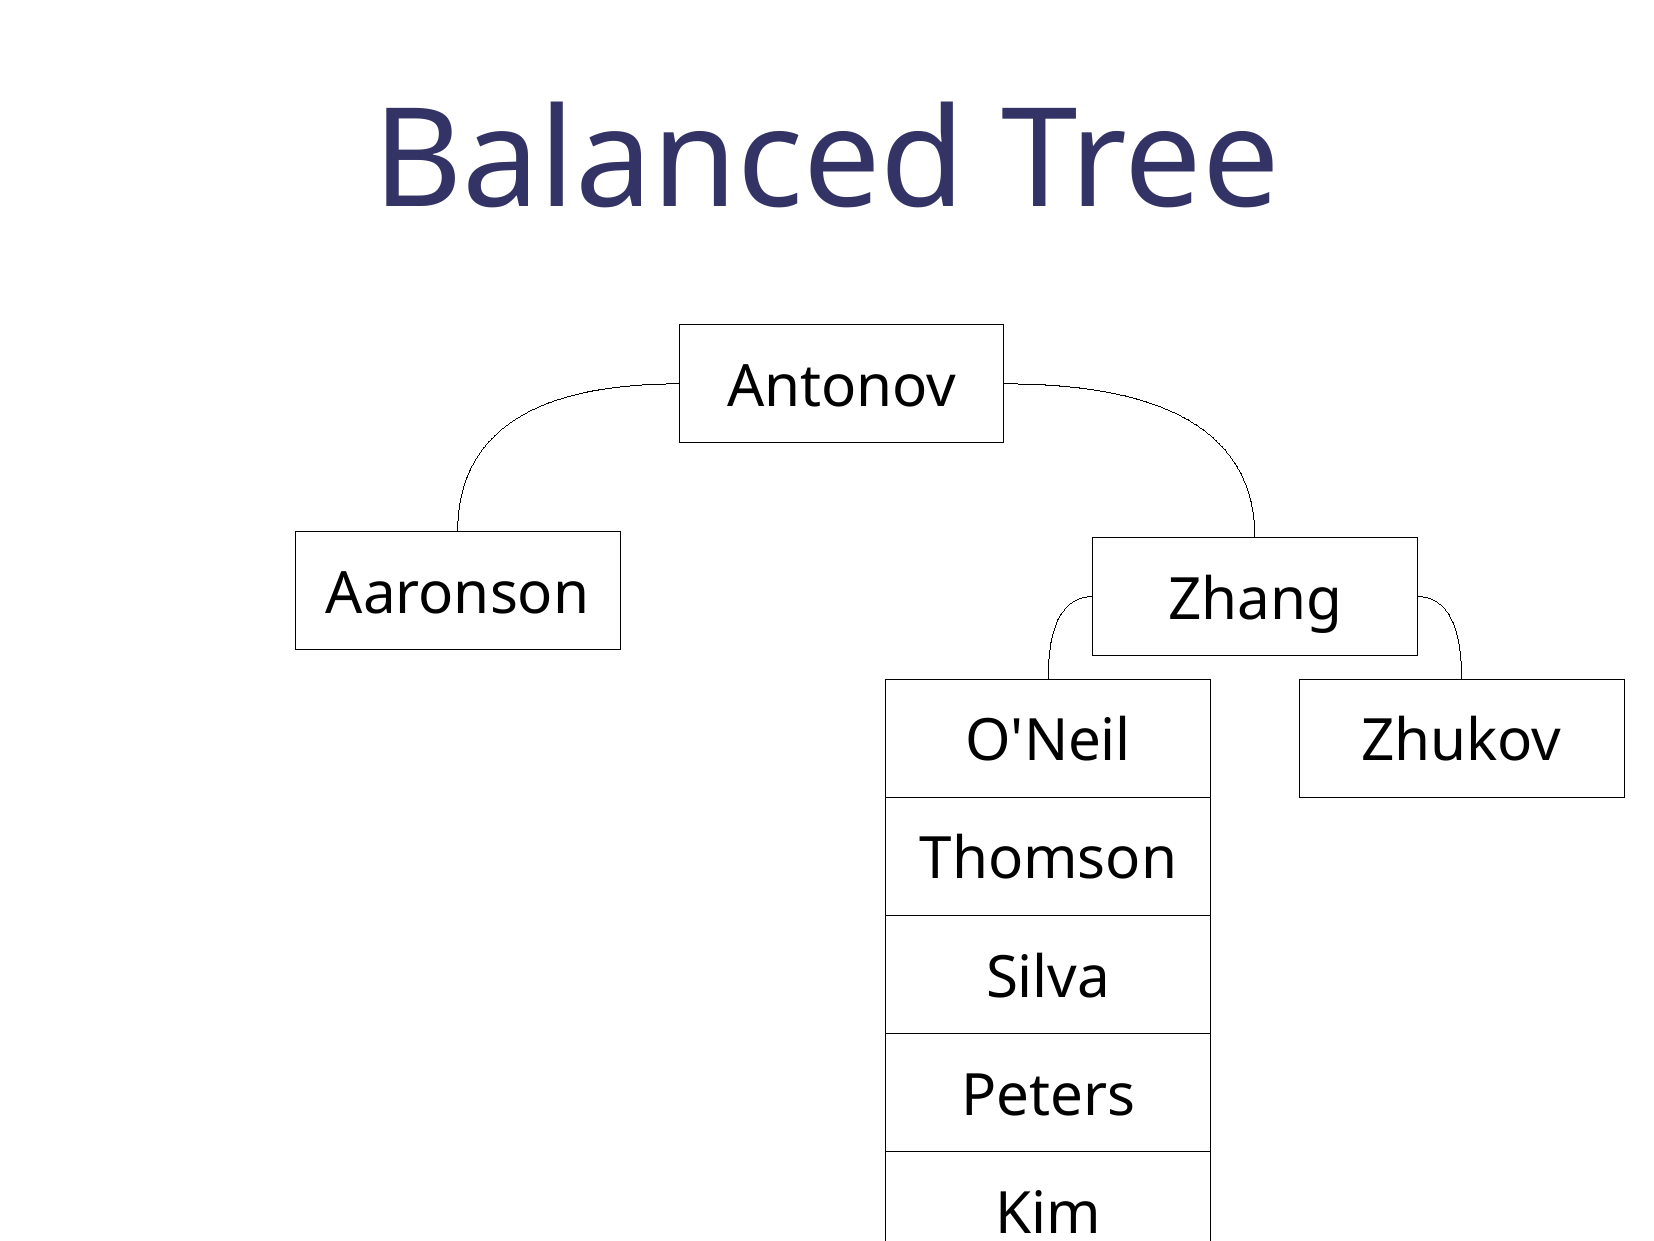

# Balanced Tree
Antonov
Aaronson
Zhang
O'Neil
Zhukov
Thomson
Silva
Peters
Kim